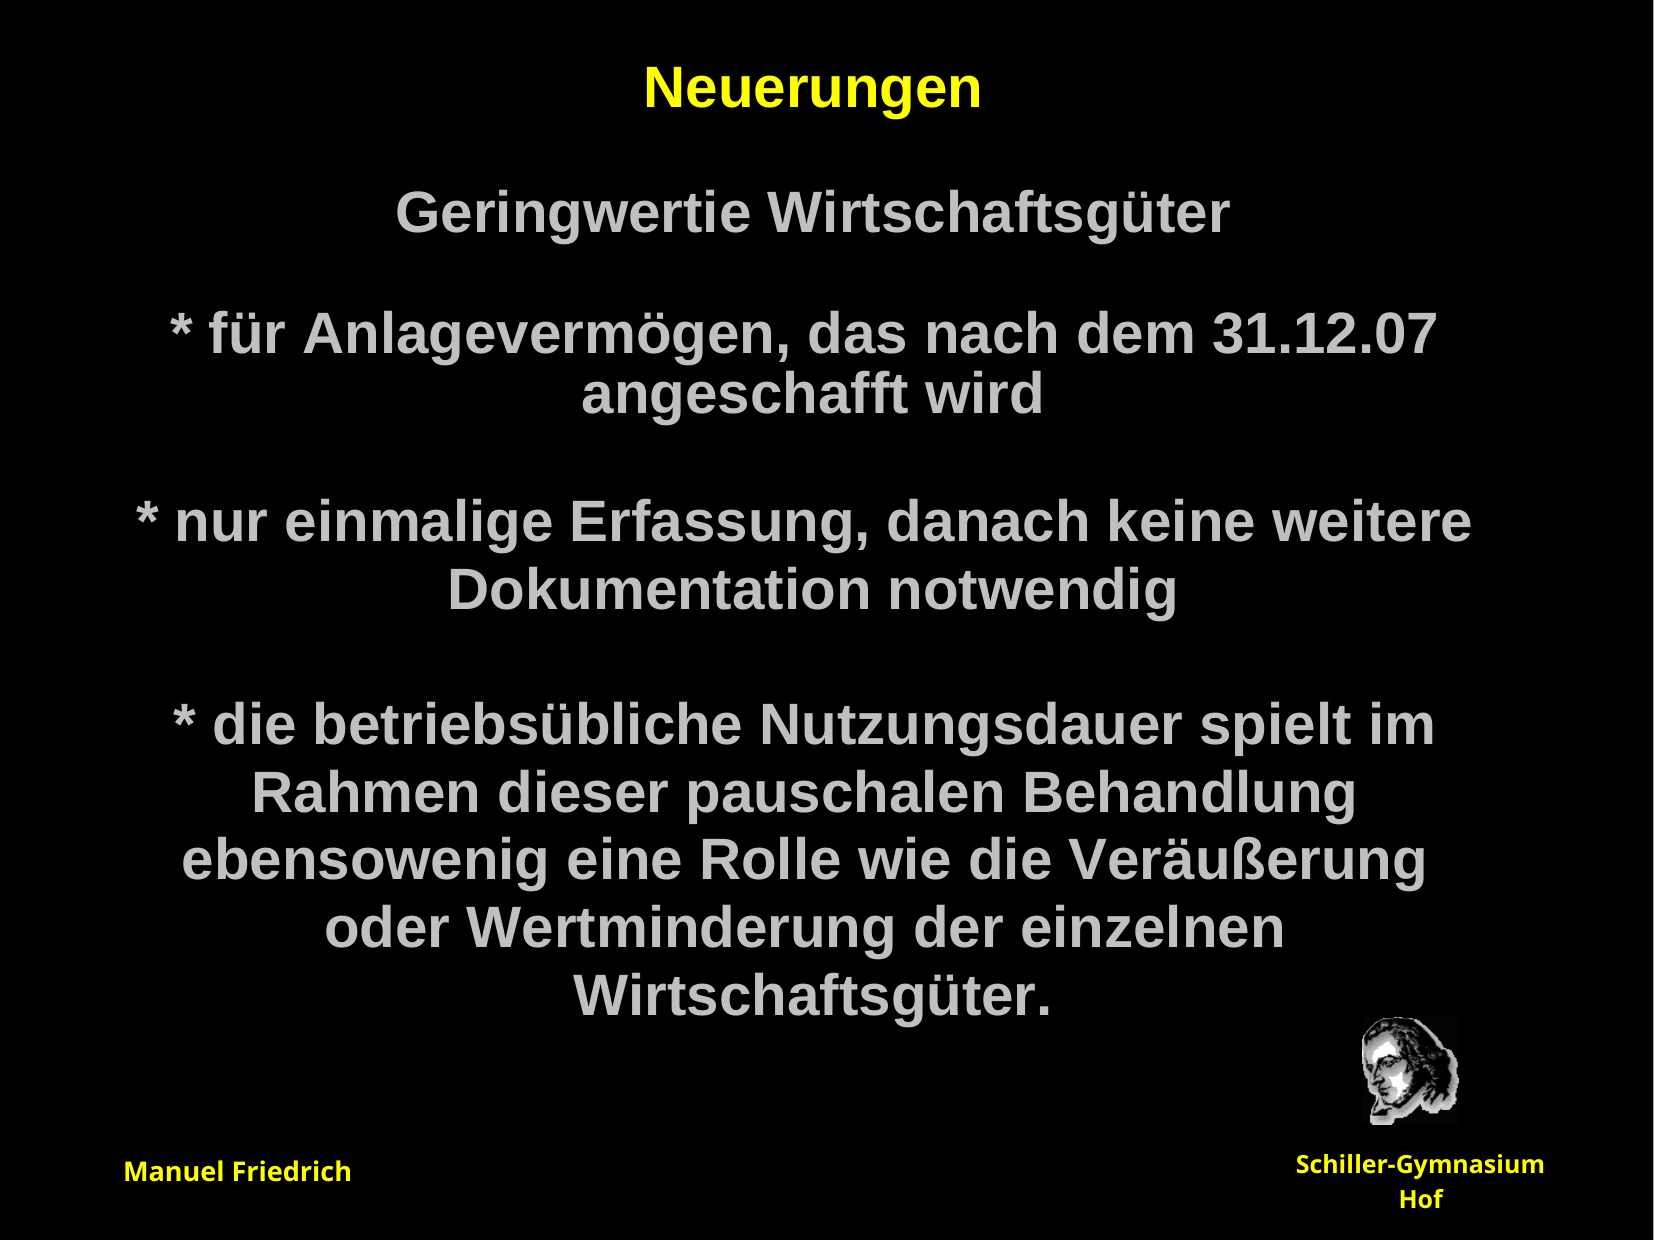

Neuerungen
Geringwertie Wirtschaftsgüter
* für Anlagevermögen, das nach dem 31.12.07
angeschafft wird
* nur einmalige Erfassung, danach keine weitere
Dokumentation notwendig
* die betriebsübliche Nutzungsdauer spielt im
Rahmen dieser pauschalen Behandlung
ebensowenig eine Rolle wie die Veräußerung
oder Wertminderung der einzelnen
Wirtschaftsgüter.
Schiller-Gymnasium
Hof
Manuel Friedrich